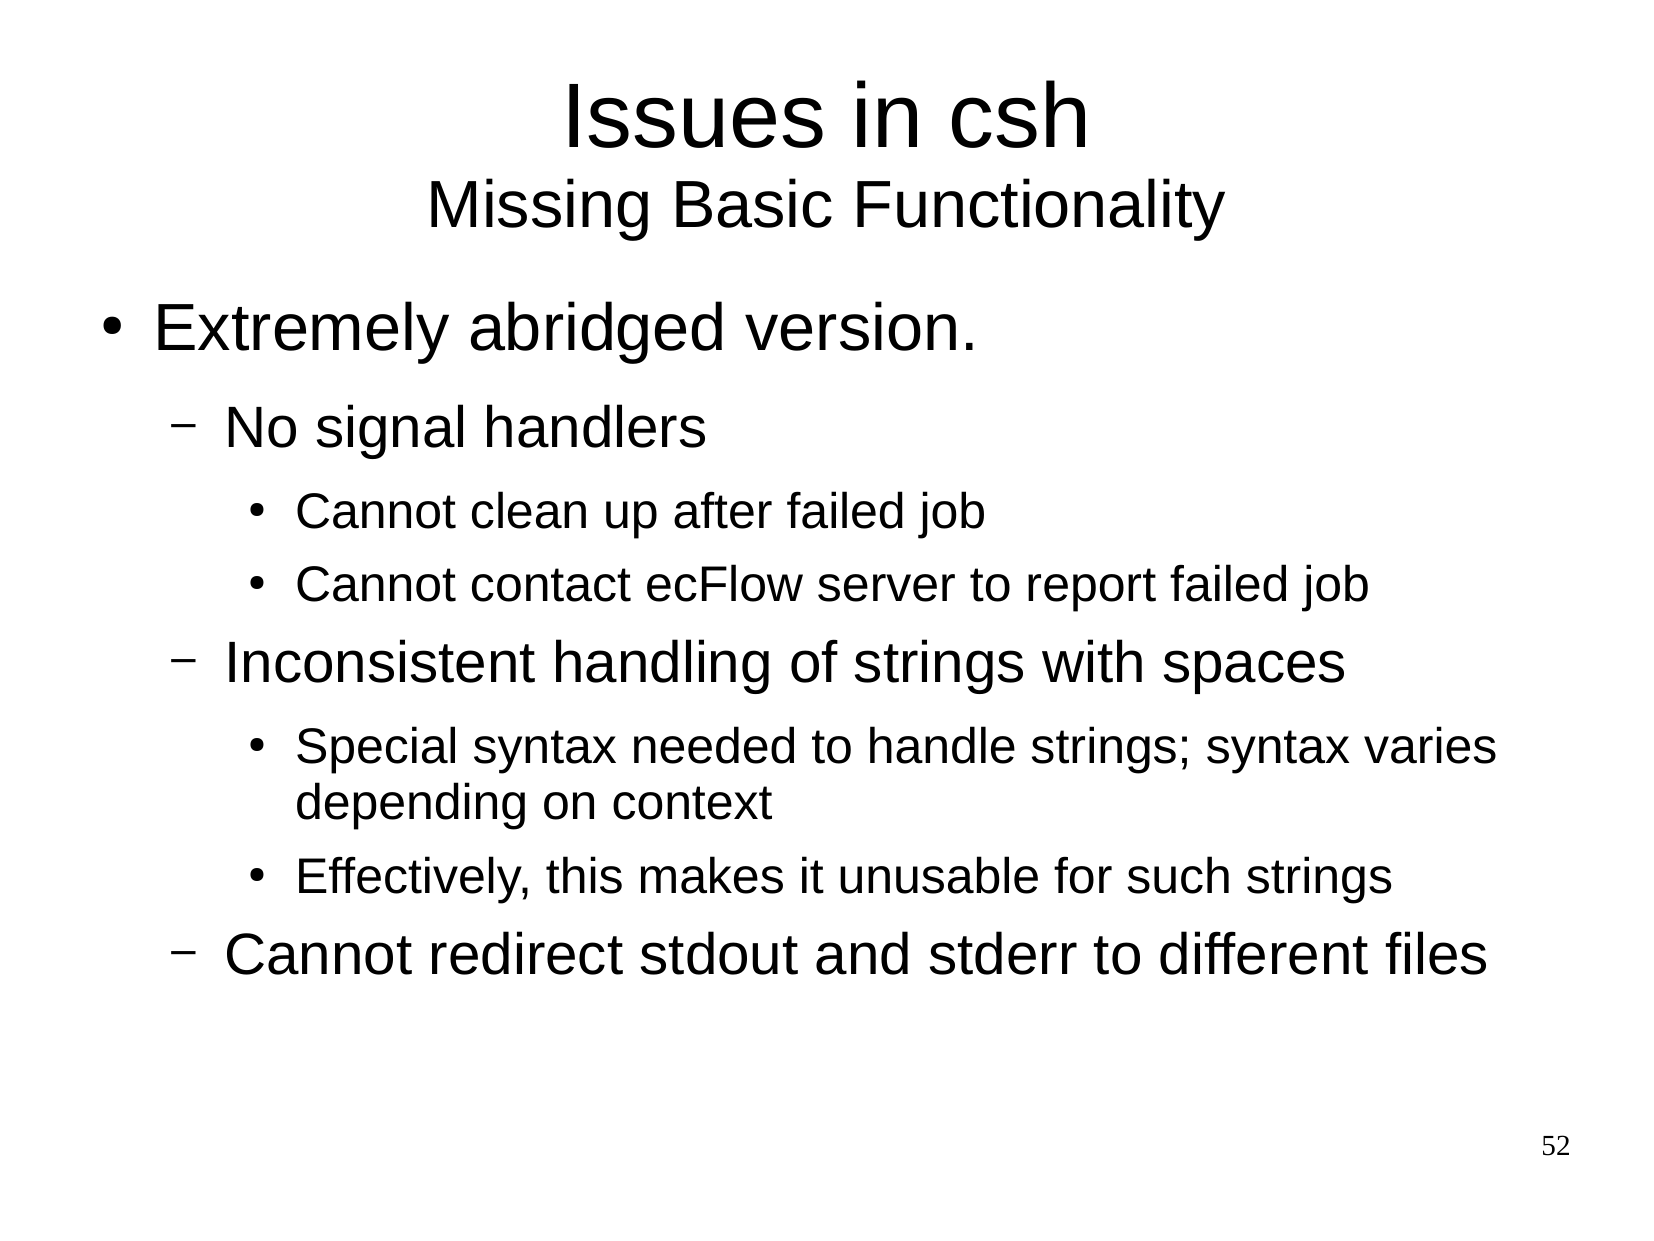

# Issues in csh Missing Basic Functionality
Extremely abridged version.
No signal handlers
Cannot clean up after failed job
Cannot contact ecFlow server to report failed job
Inconsistent handling of strings with spaces
Special syntax needed to handle strings; syntax varies depending on context
Effectively, this makes it unusable for such strings
Cannot redirect stdout and stderr to different files
52